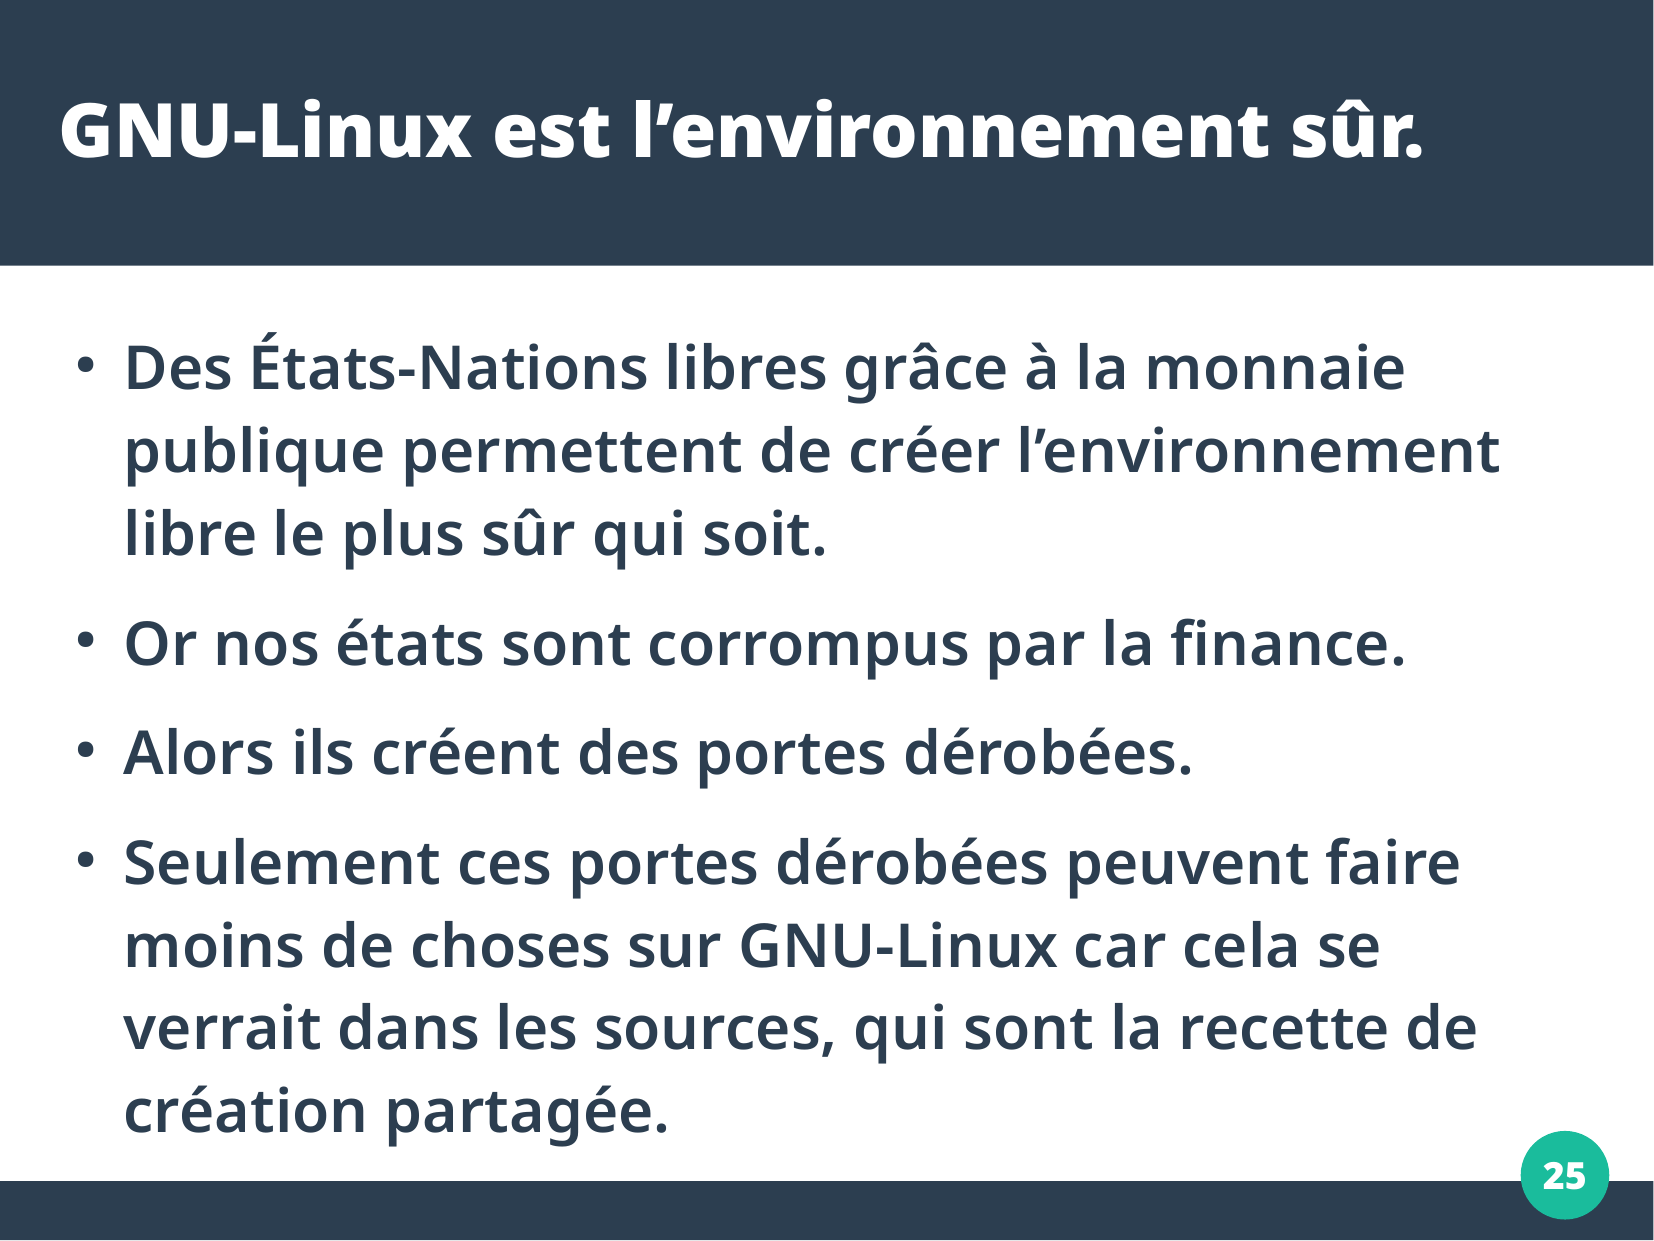

# GNU-Linux est l’environnement sûr.
Des États-Nations libres grâce à la monnaie publique permettent de créer l’environnement libre le plus sûr qui soit.
Or nos états sont corrompus par la finance.
Alors ils créent des portes dérobées.
Seulement ces portes dérobées peuvent faire moins de choses sur GNU-Linux car cela se verrait dans les sources, qui sont la recette de création partagée.
25